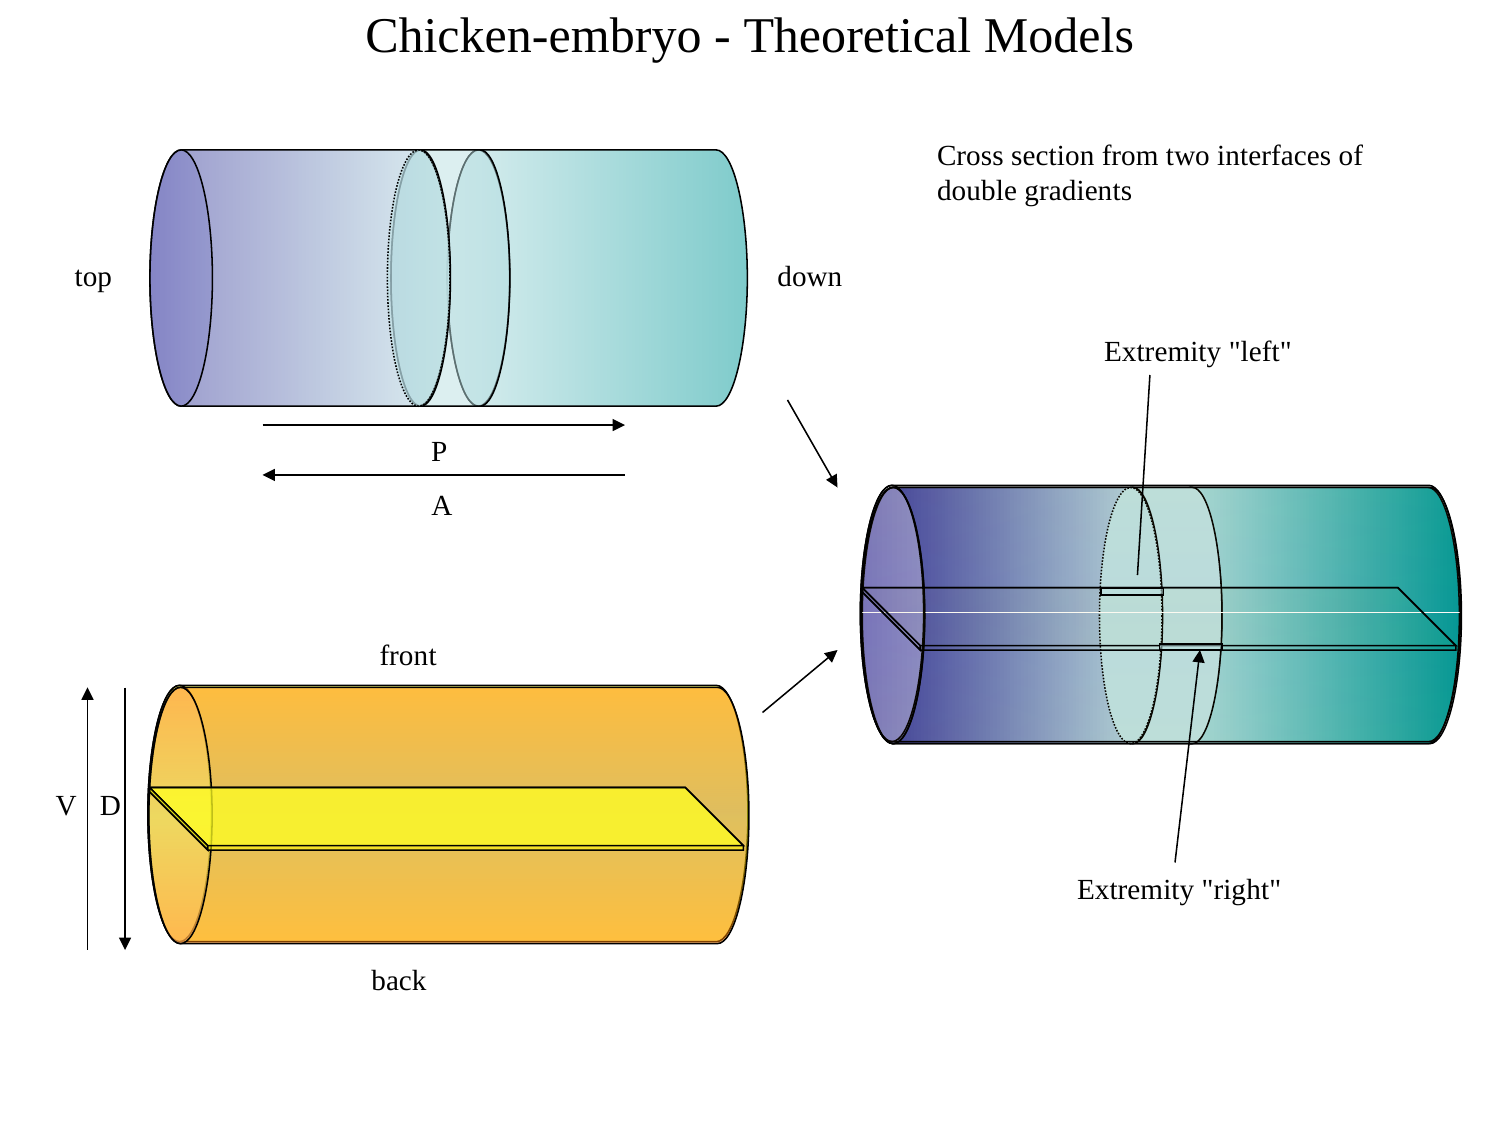

# Chicken-embryo - Theoretical Models
Cross section from two interfaces of double gradients
top
down
Extremity "left"
P
A
front
V
D
Extremity "right"
back